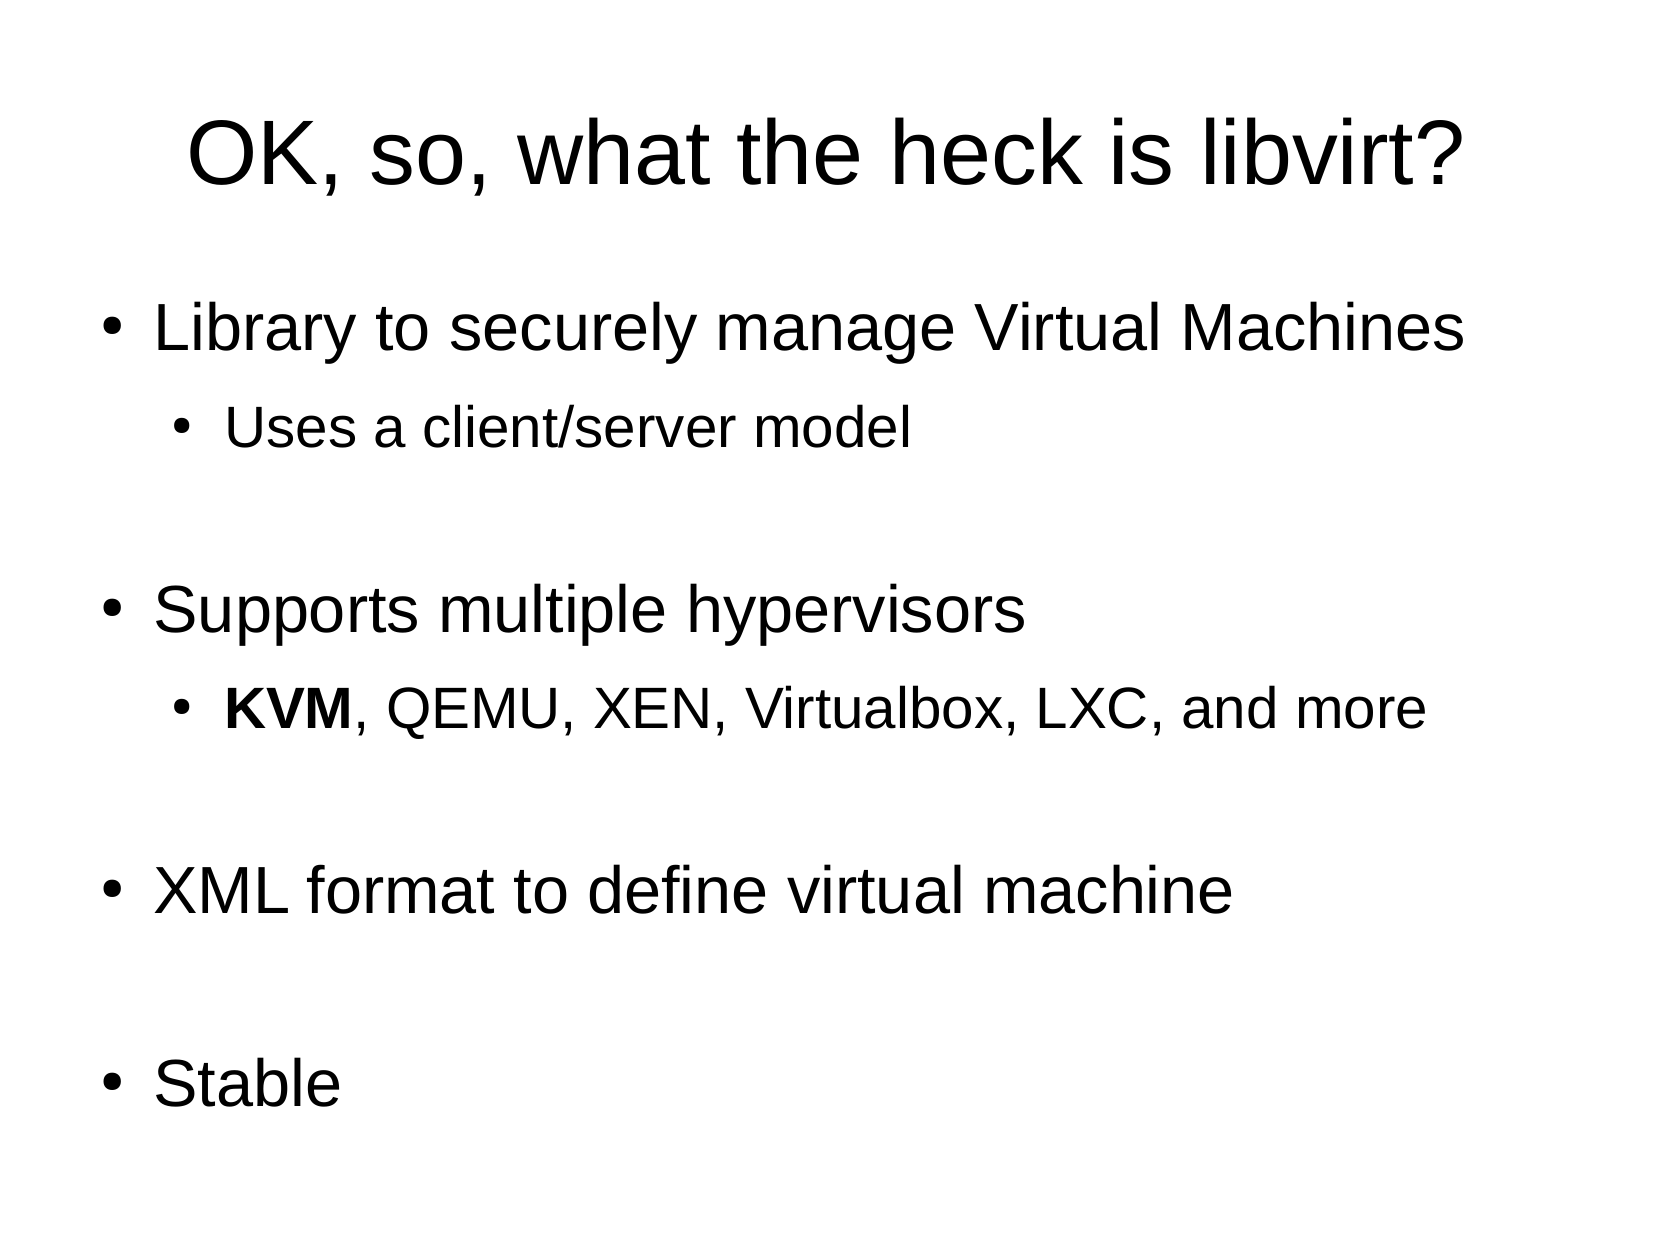

# OK, so, what the heck is libvirt?
Library to securely manage Virtual Machines
Uses a client/server model
Supports multiple hypervisors
KVM, QEMU, XEN, Virtualbox, LXC, and more
XML format to define virtual machine
Stable